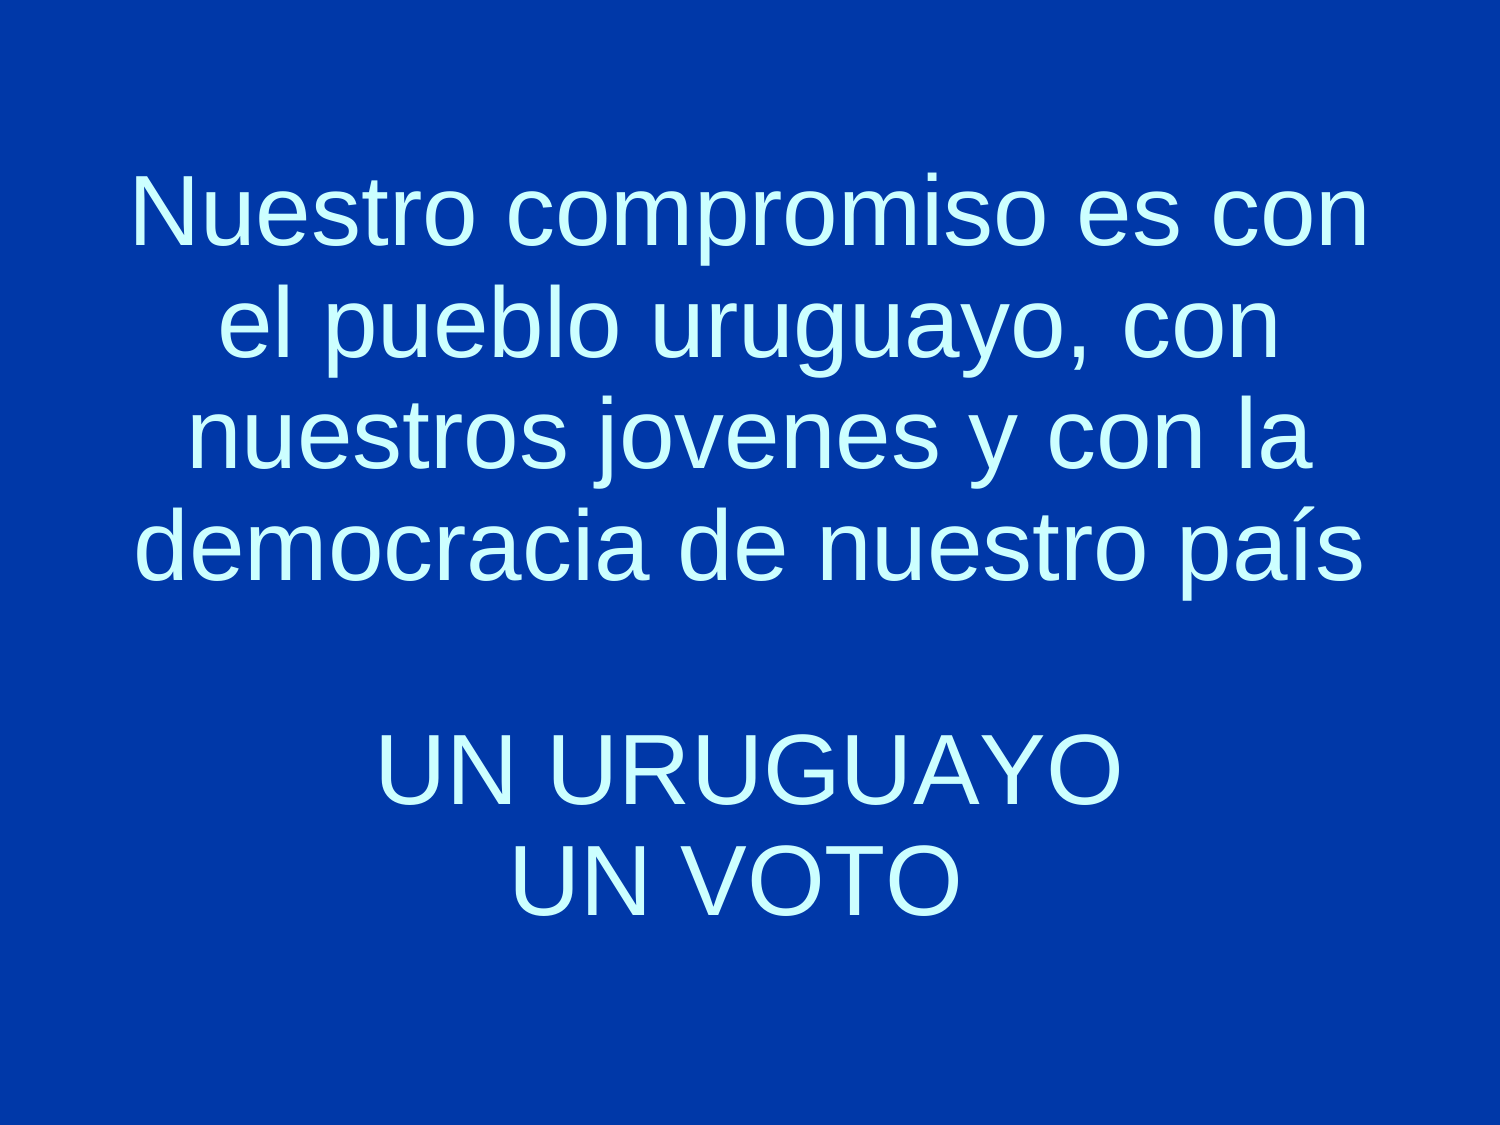

# Nuestro compromiso es con el pueblo uruguayo, con nuestros jovenes y con la democracia de nuestro país UN URUGUAYO UN VOTO